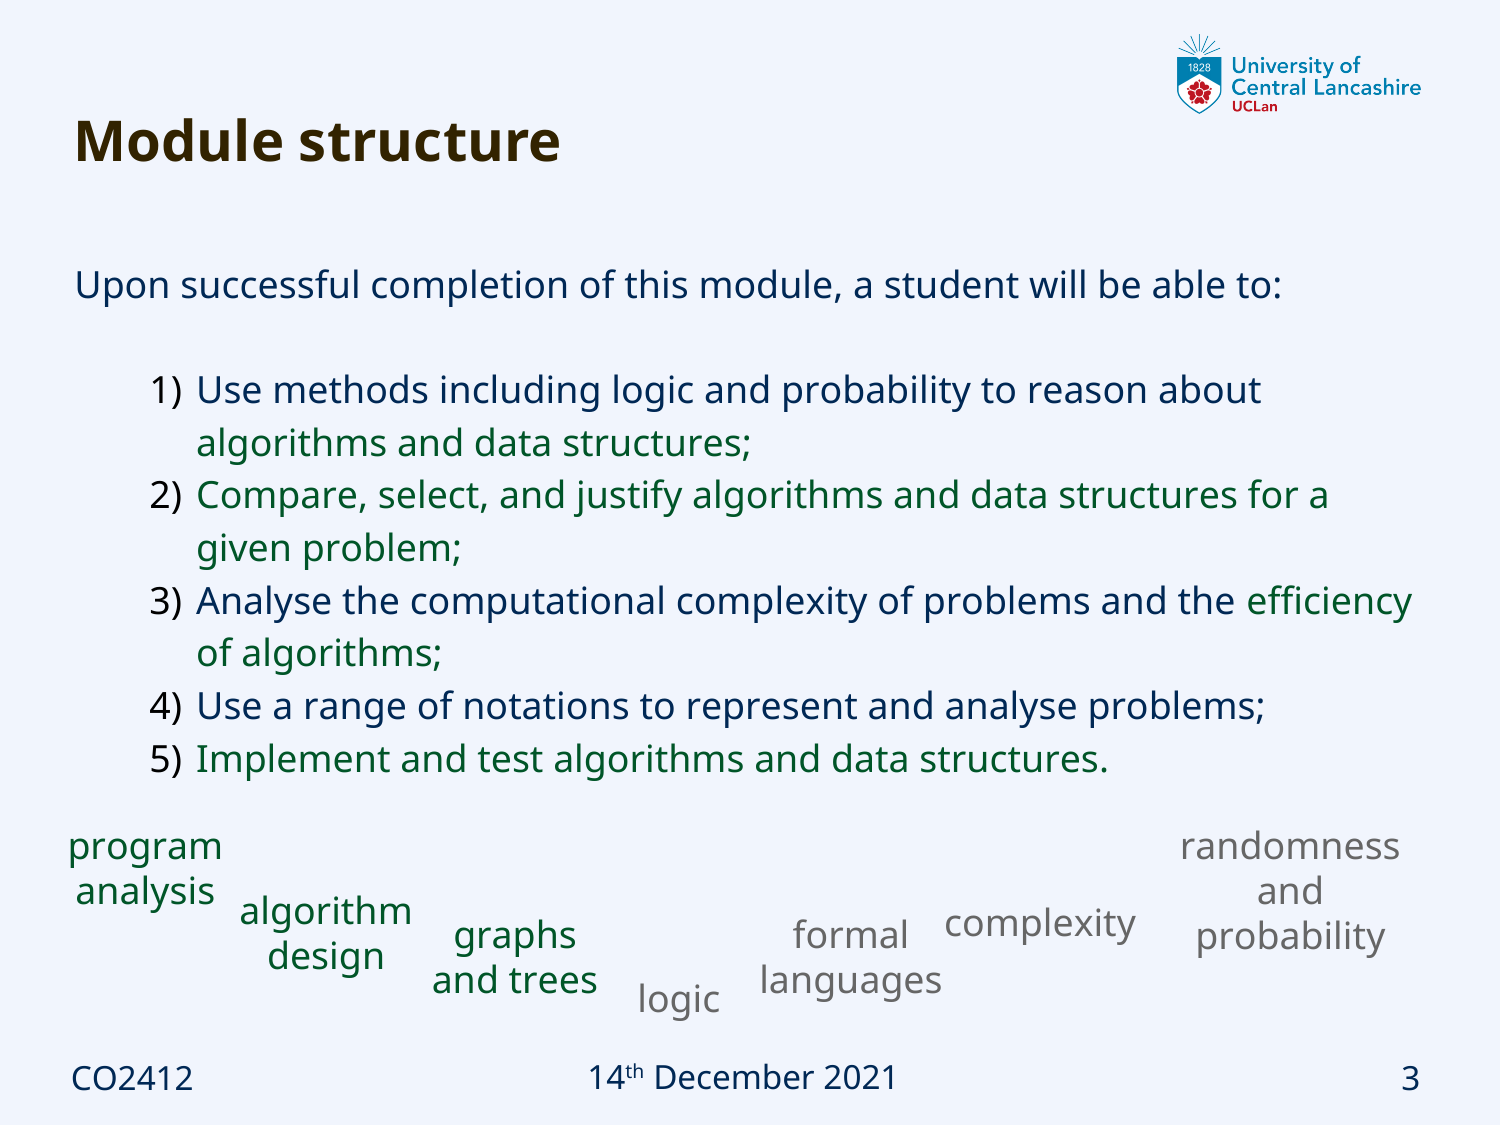

# Module structure
Upon successful completion of this module, a student will be able to:
Use methods including logic and probability to reason about algorithms and data structures;
Compare, select, and justify algorithms and data structures for a given problem;
Analyse the computational complexity of problems and the efficiency of algorithms;
Use a range of notations to represent and analyse problems;
Implement and test algorithms and data structures.
program analysis
randomness and probability
algorithm design
complexity
graphs and trees
formal languages
logic